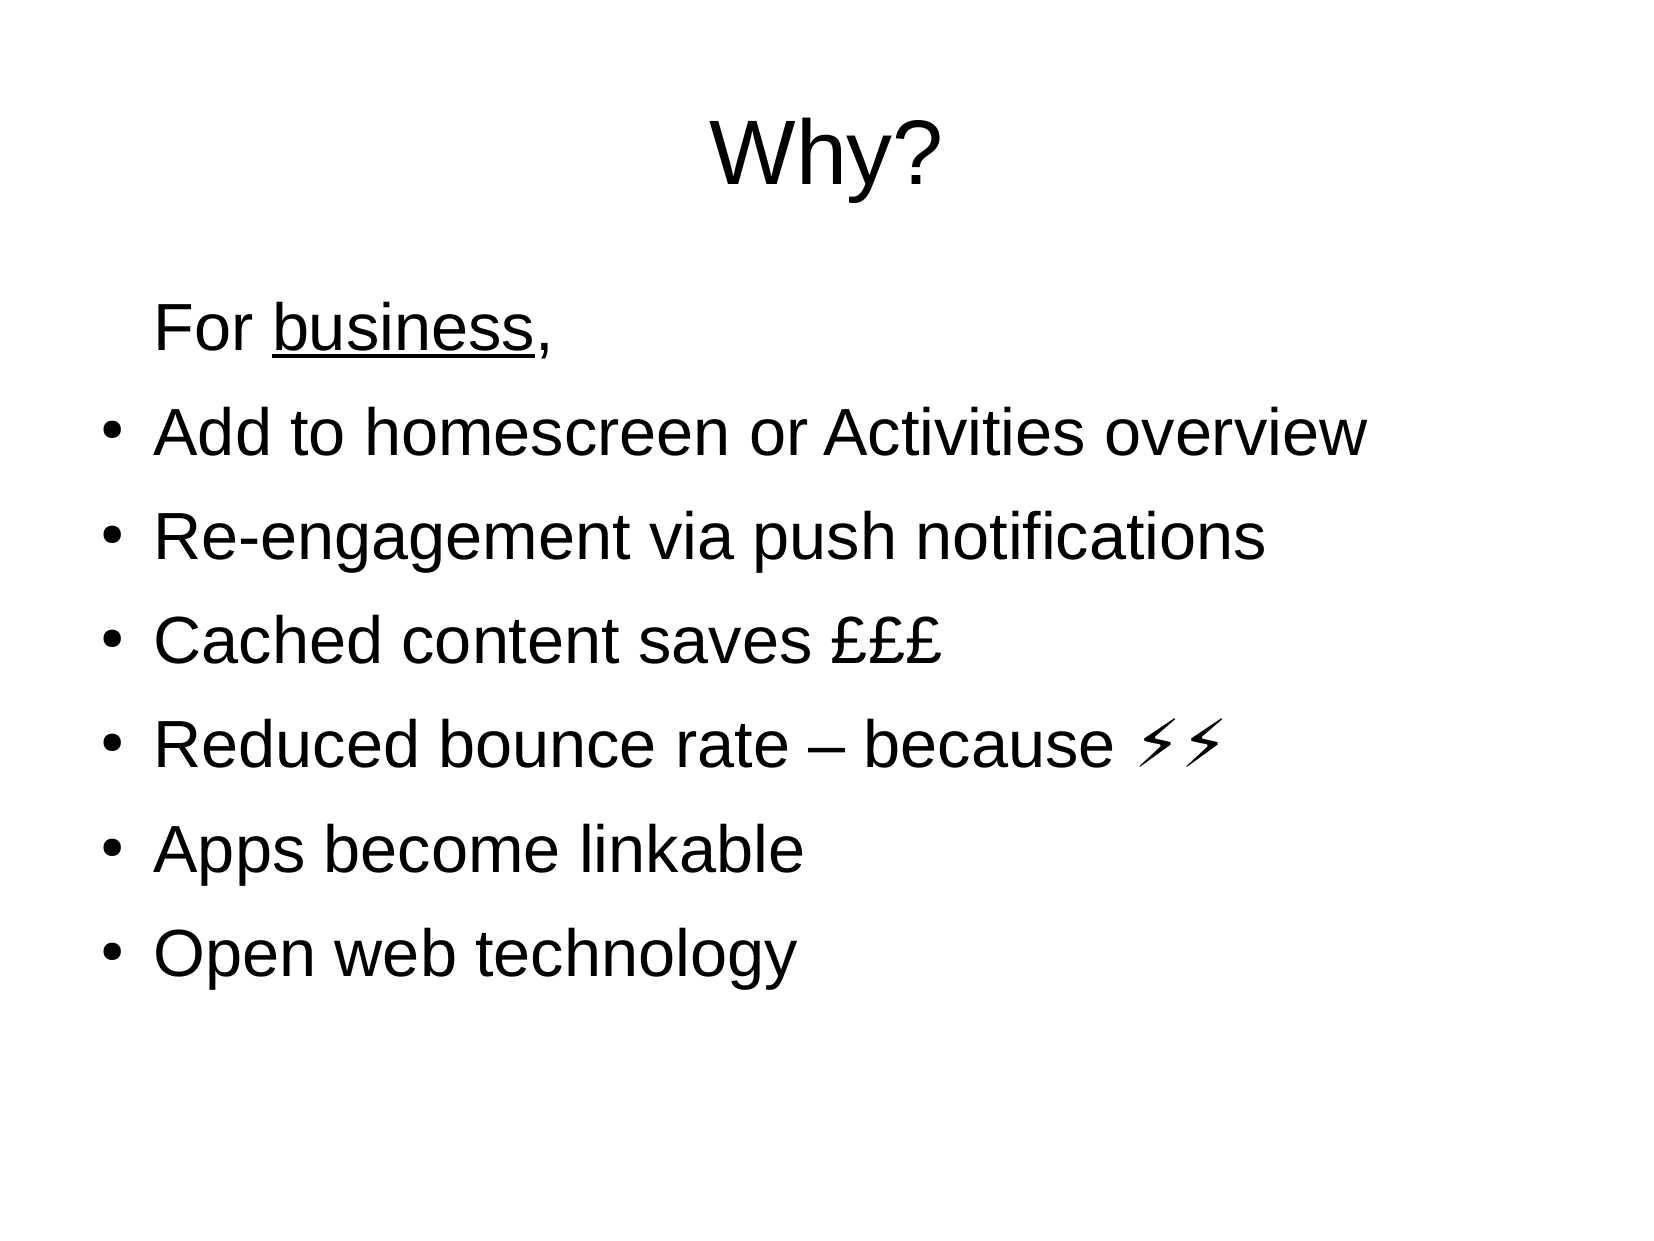

# Why?
For business,
Add to homescreen or Activities overview
Re-engagement via push notifications
Cached content saves £££
Reduced bounce rate – because ⚡️⚡️
Apps become linkable
Open web technology